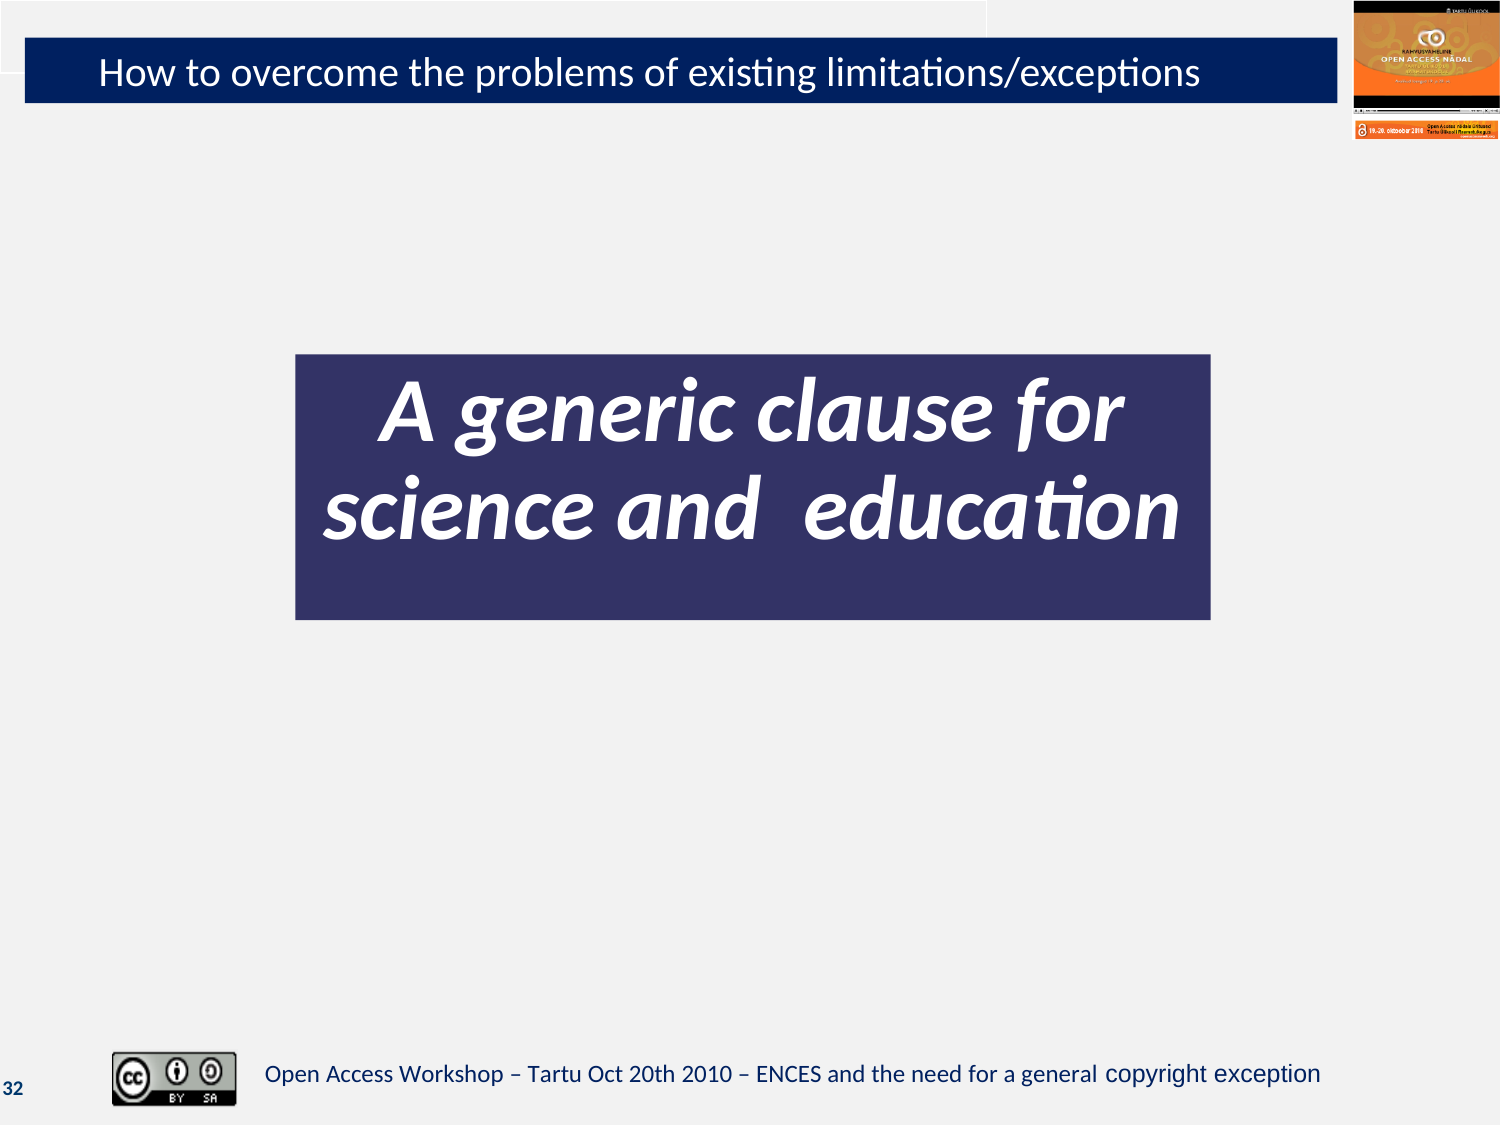

How to overcome the problems of existing limitations/exceptions
A generic clause for science and education